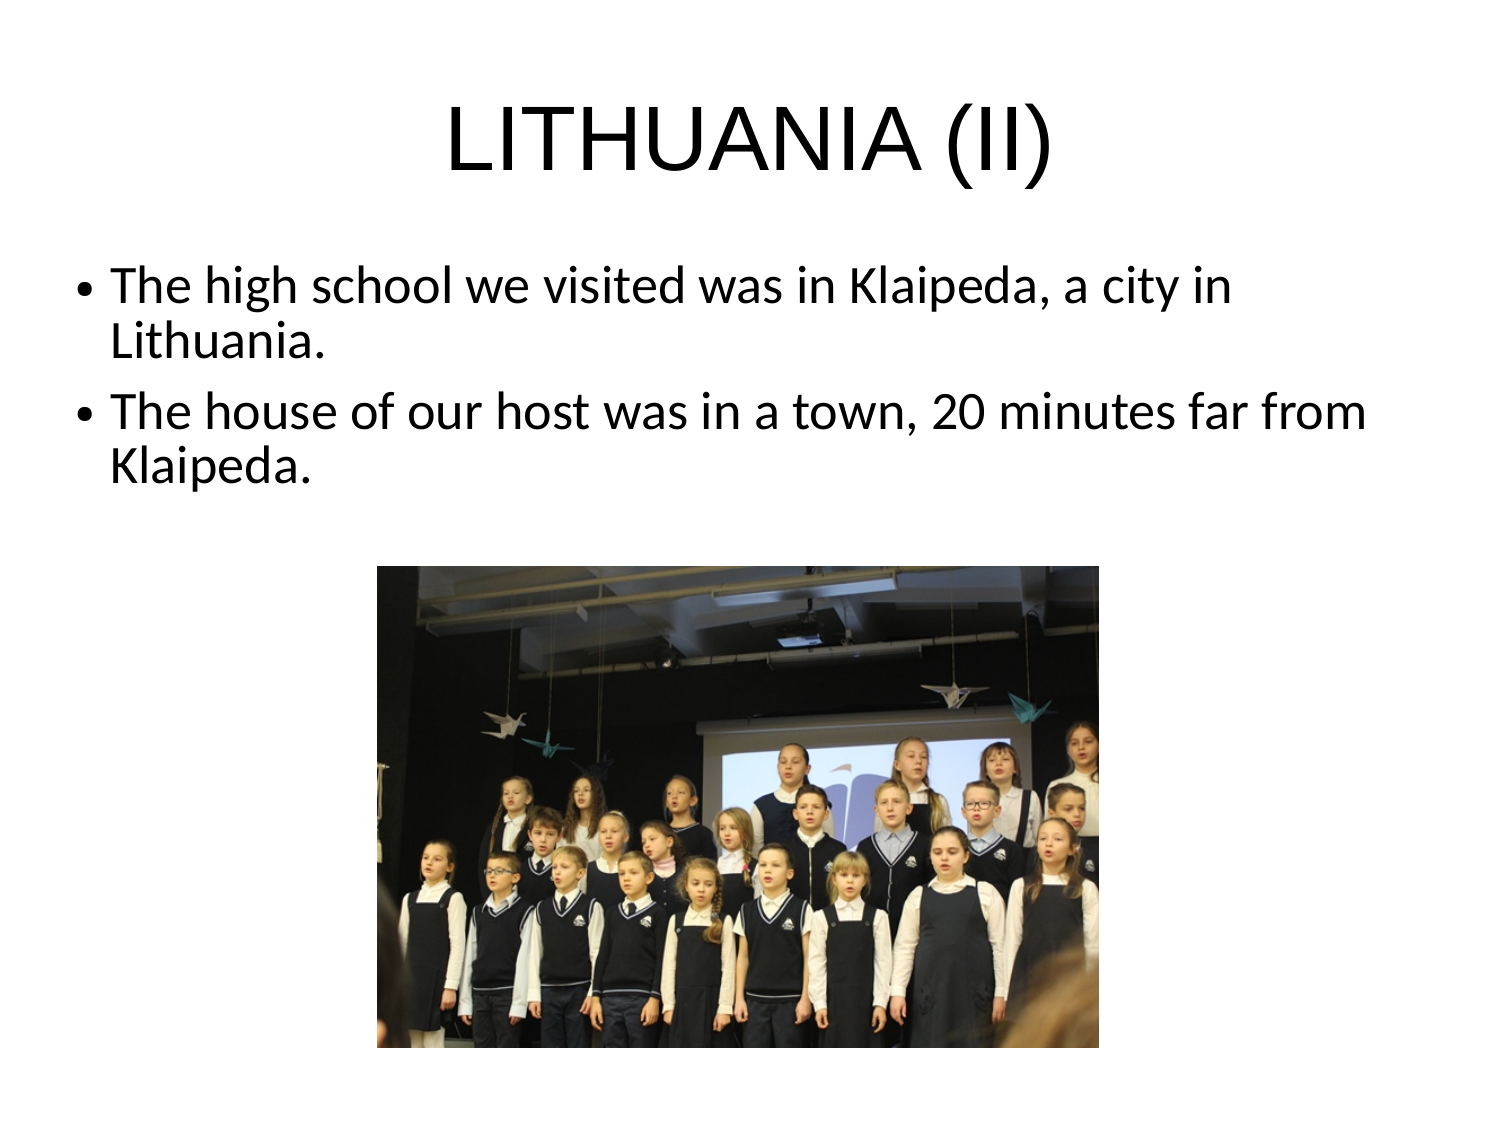

# LITHUANIA (II)
The high school we visited was in Klaipeda, a city in Lithuania.
The house of our host was in a town, 20 minutes far from Klaipeda.